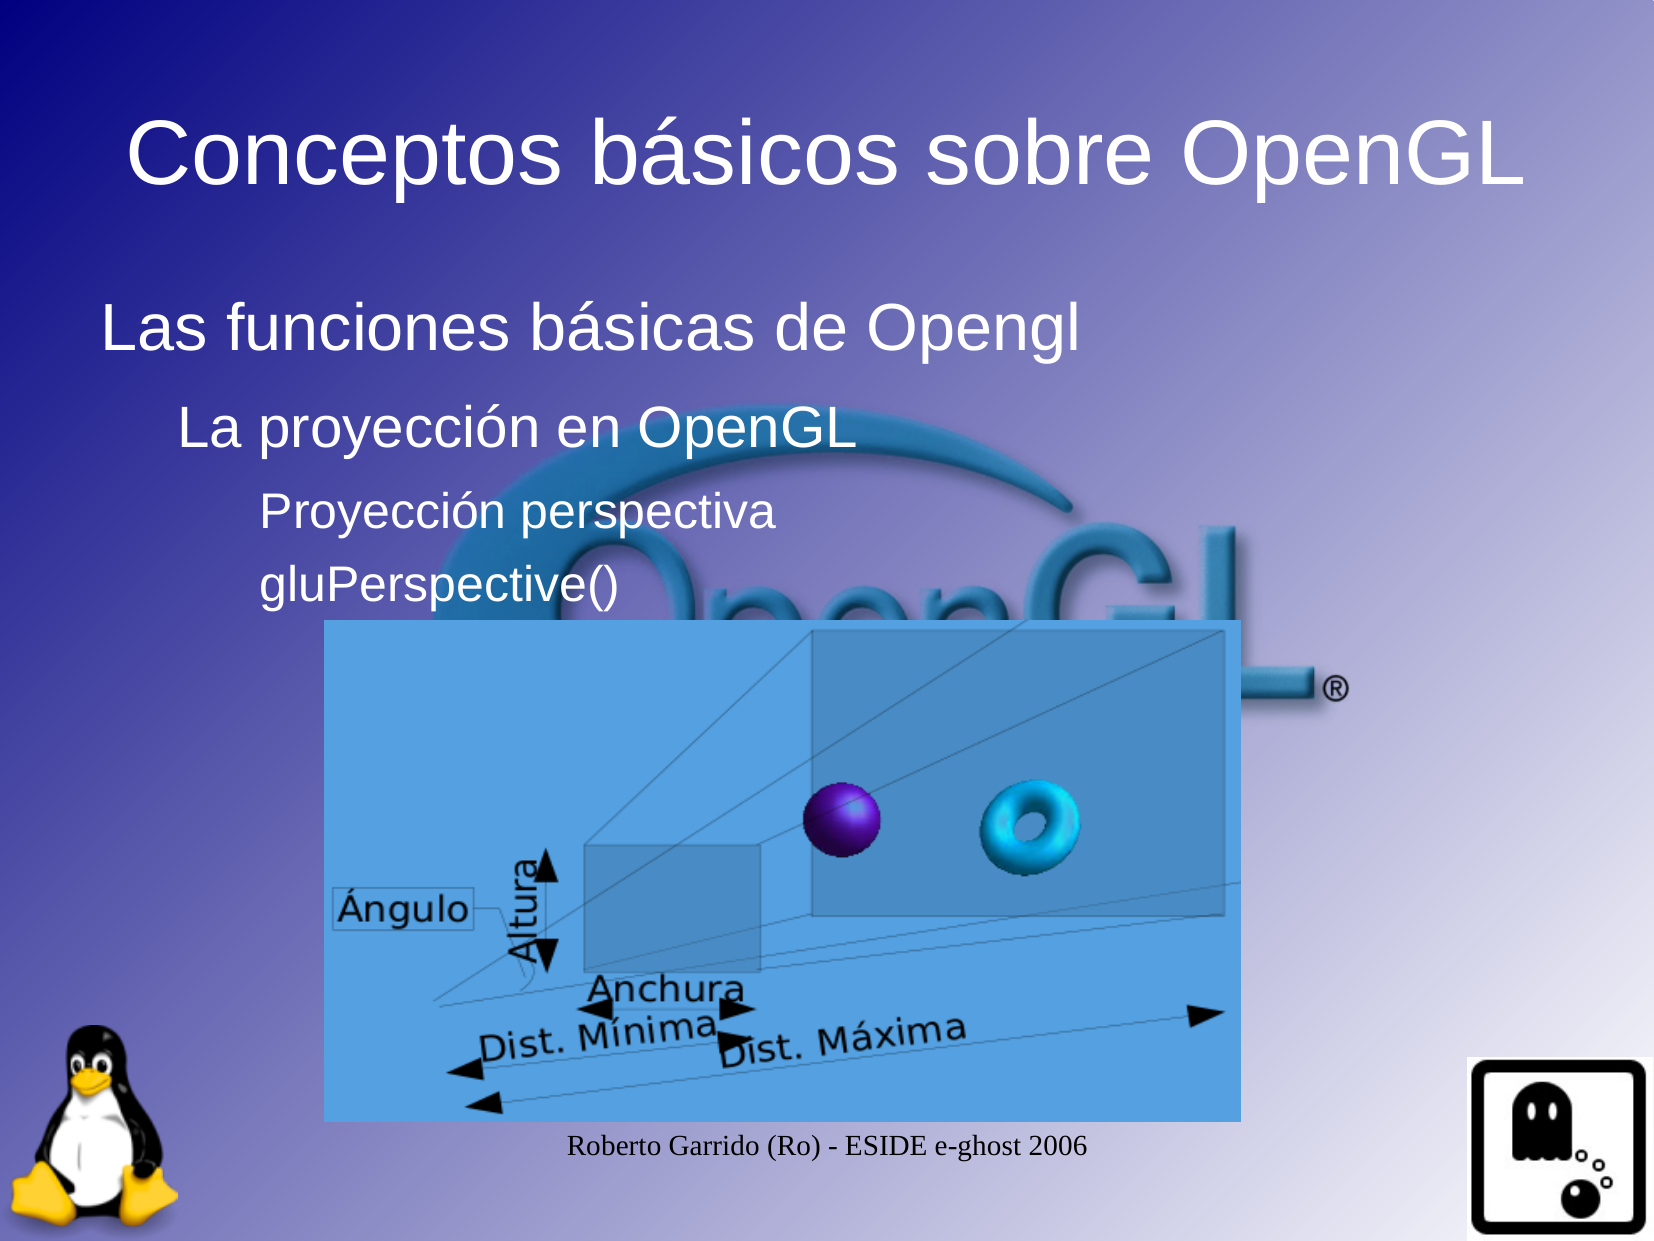

# Conceptos básicos sobre OpenGL
Las funciones básicas de Opengl
La proyección en OpenGL
Proyección perspectiva
gluPerspective()
Roberto Garrido (Ro) - ESIDE e-ghost 2006